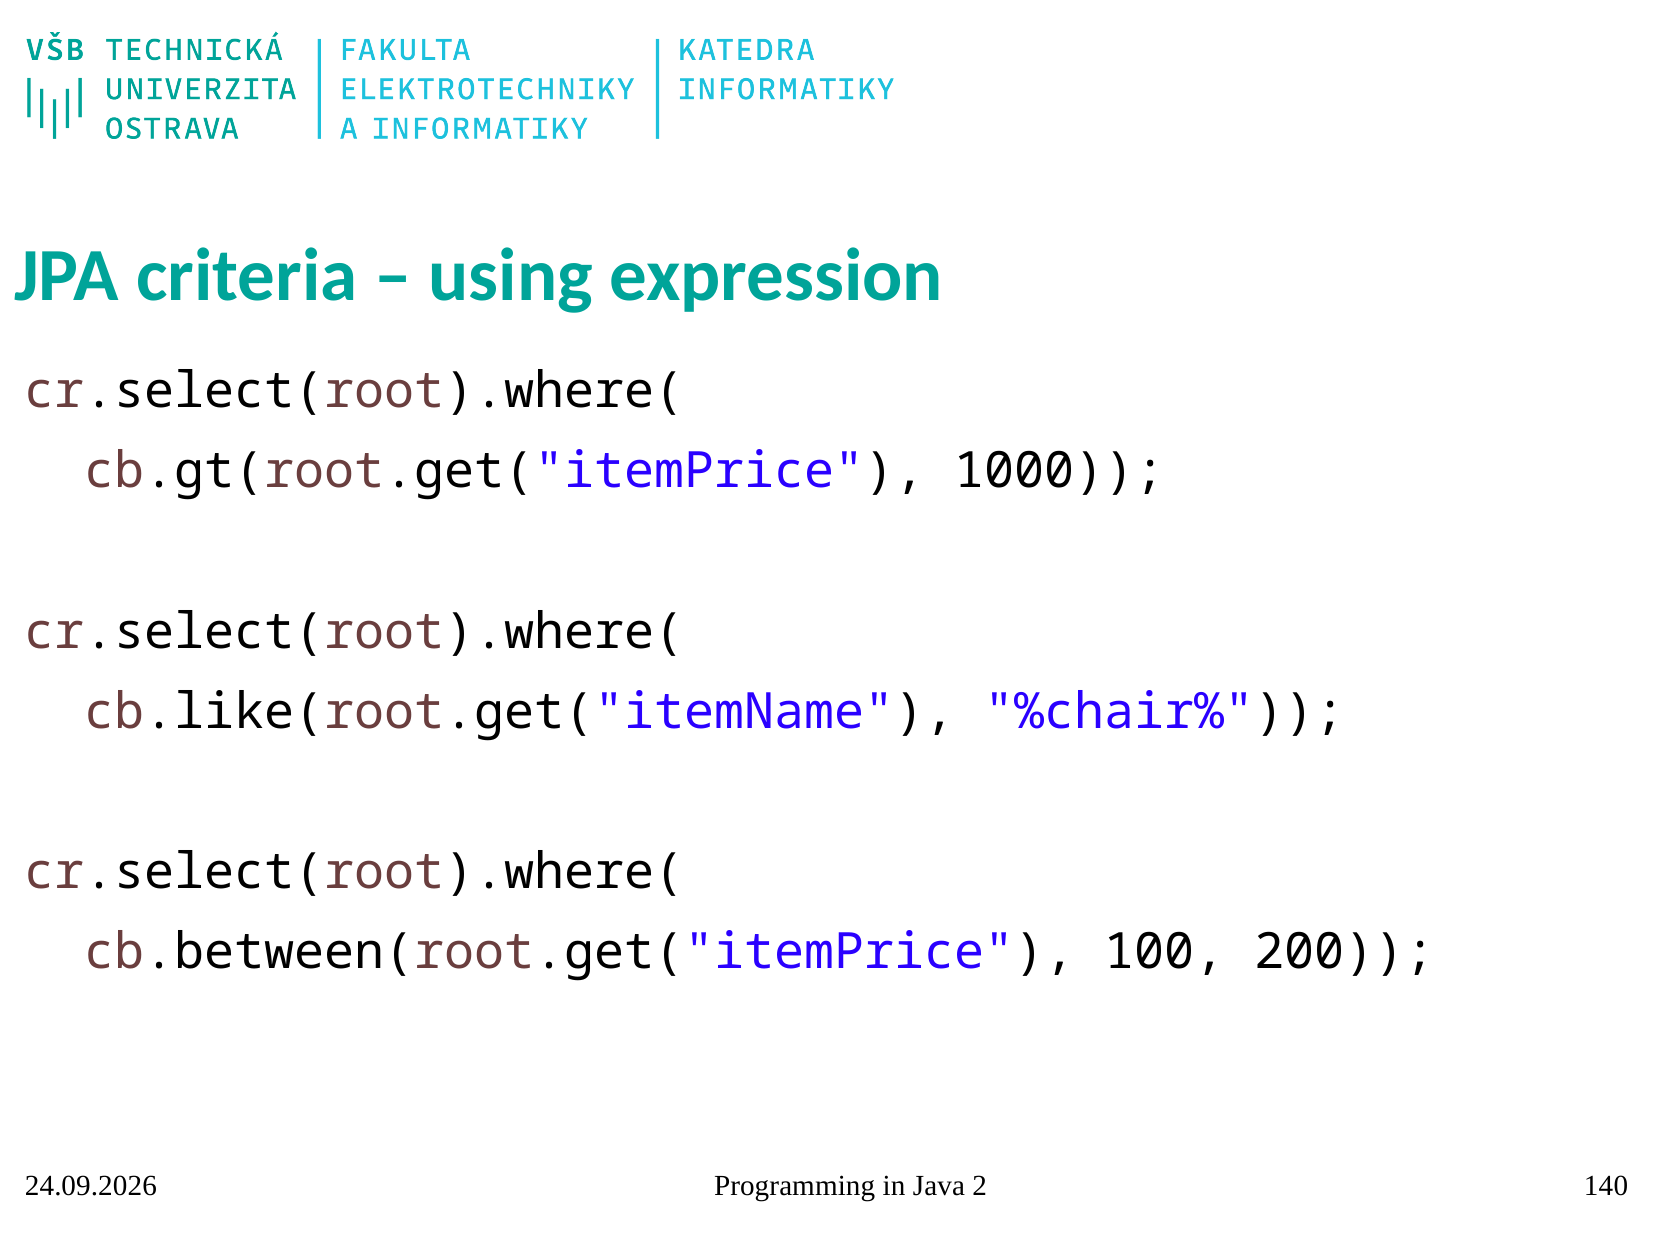

# JPA criteria – using expression
cr.select(root).where(
 cb.gt(root.get("itemPrice"), 1000));
cr.select(root).where(
 cb.like(root.get("itemName"), "%chair%"));
cr.select(root).where(
 cb.between(root.get("itemPrice"), 100, 200));
Programming in Java 2
140